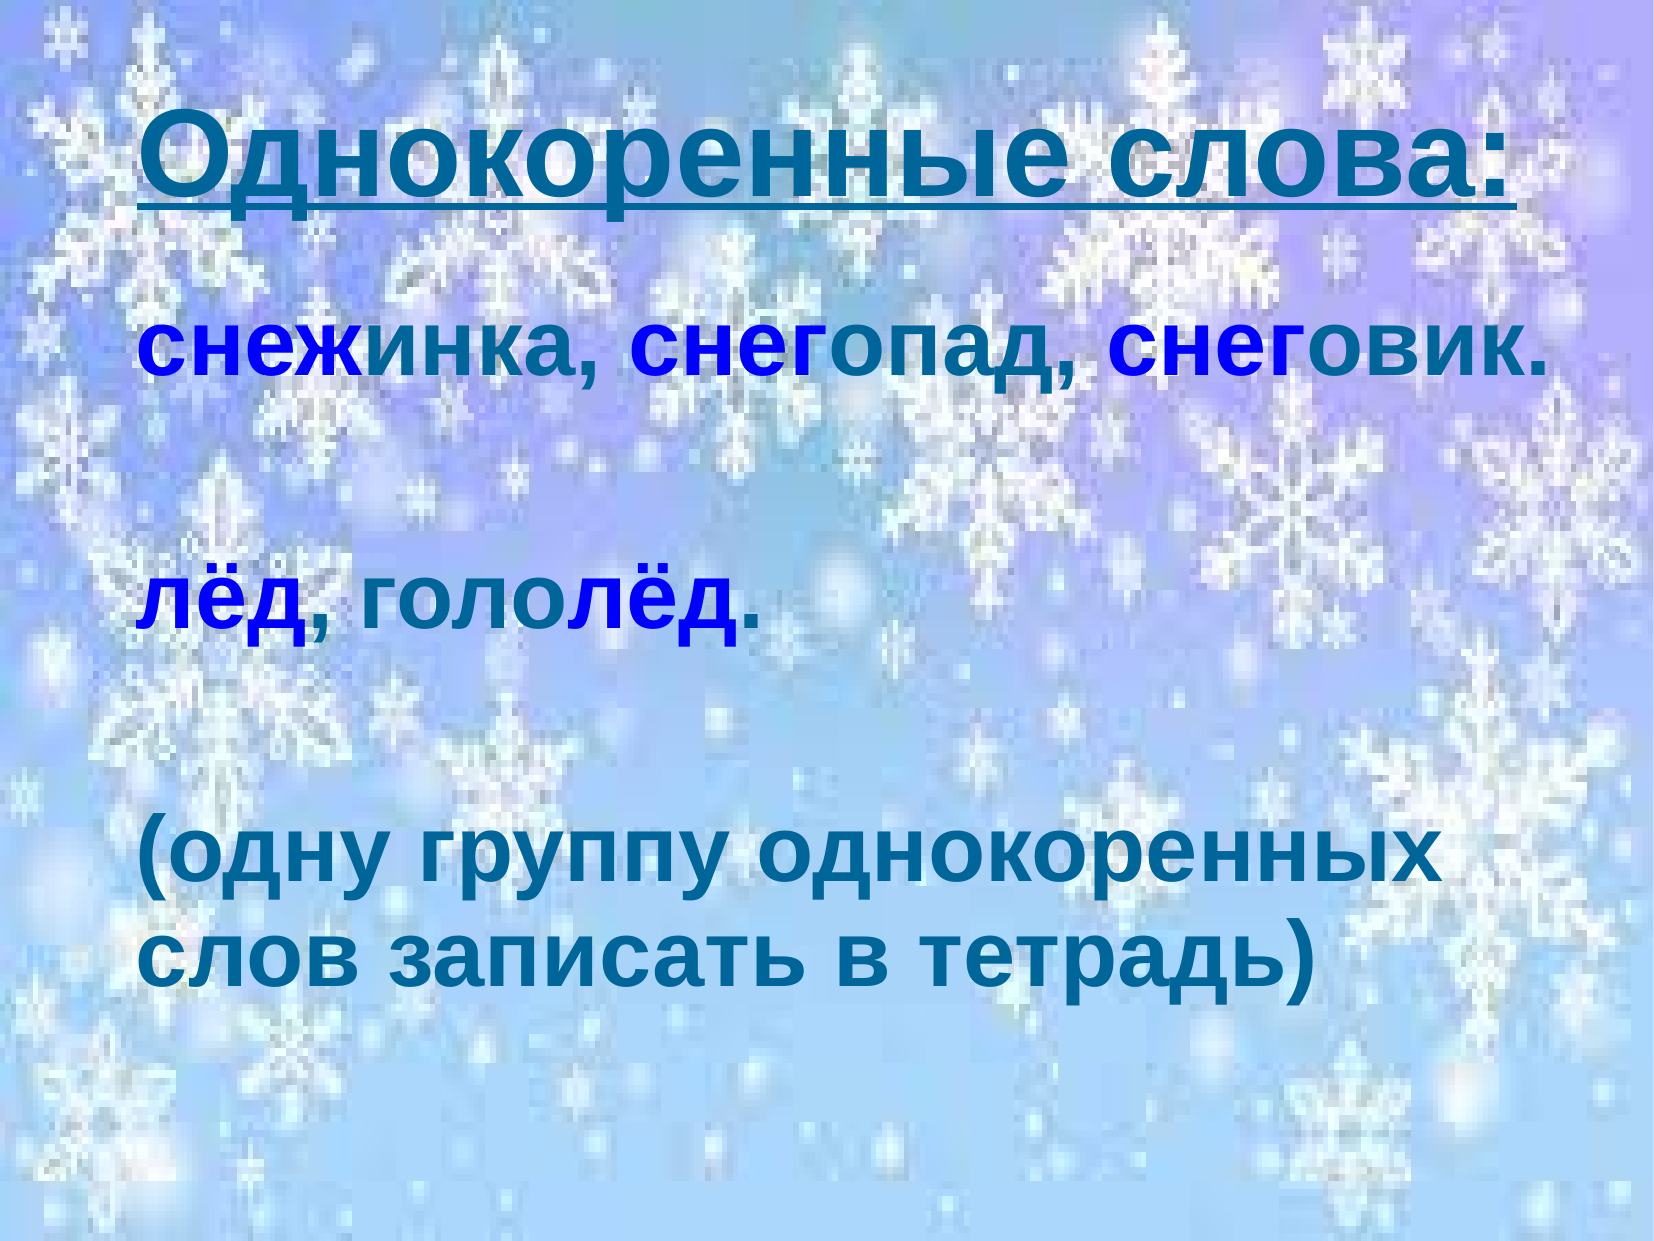

# Однокоренные слова:
снежинка, снегопад, снеговик.
лёд, гололёд.
(одну группу однокоренных слов записать в тетрадь)